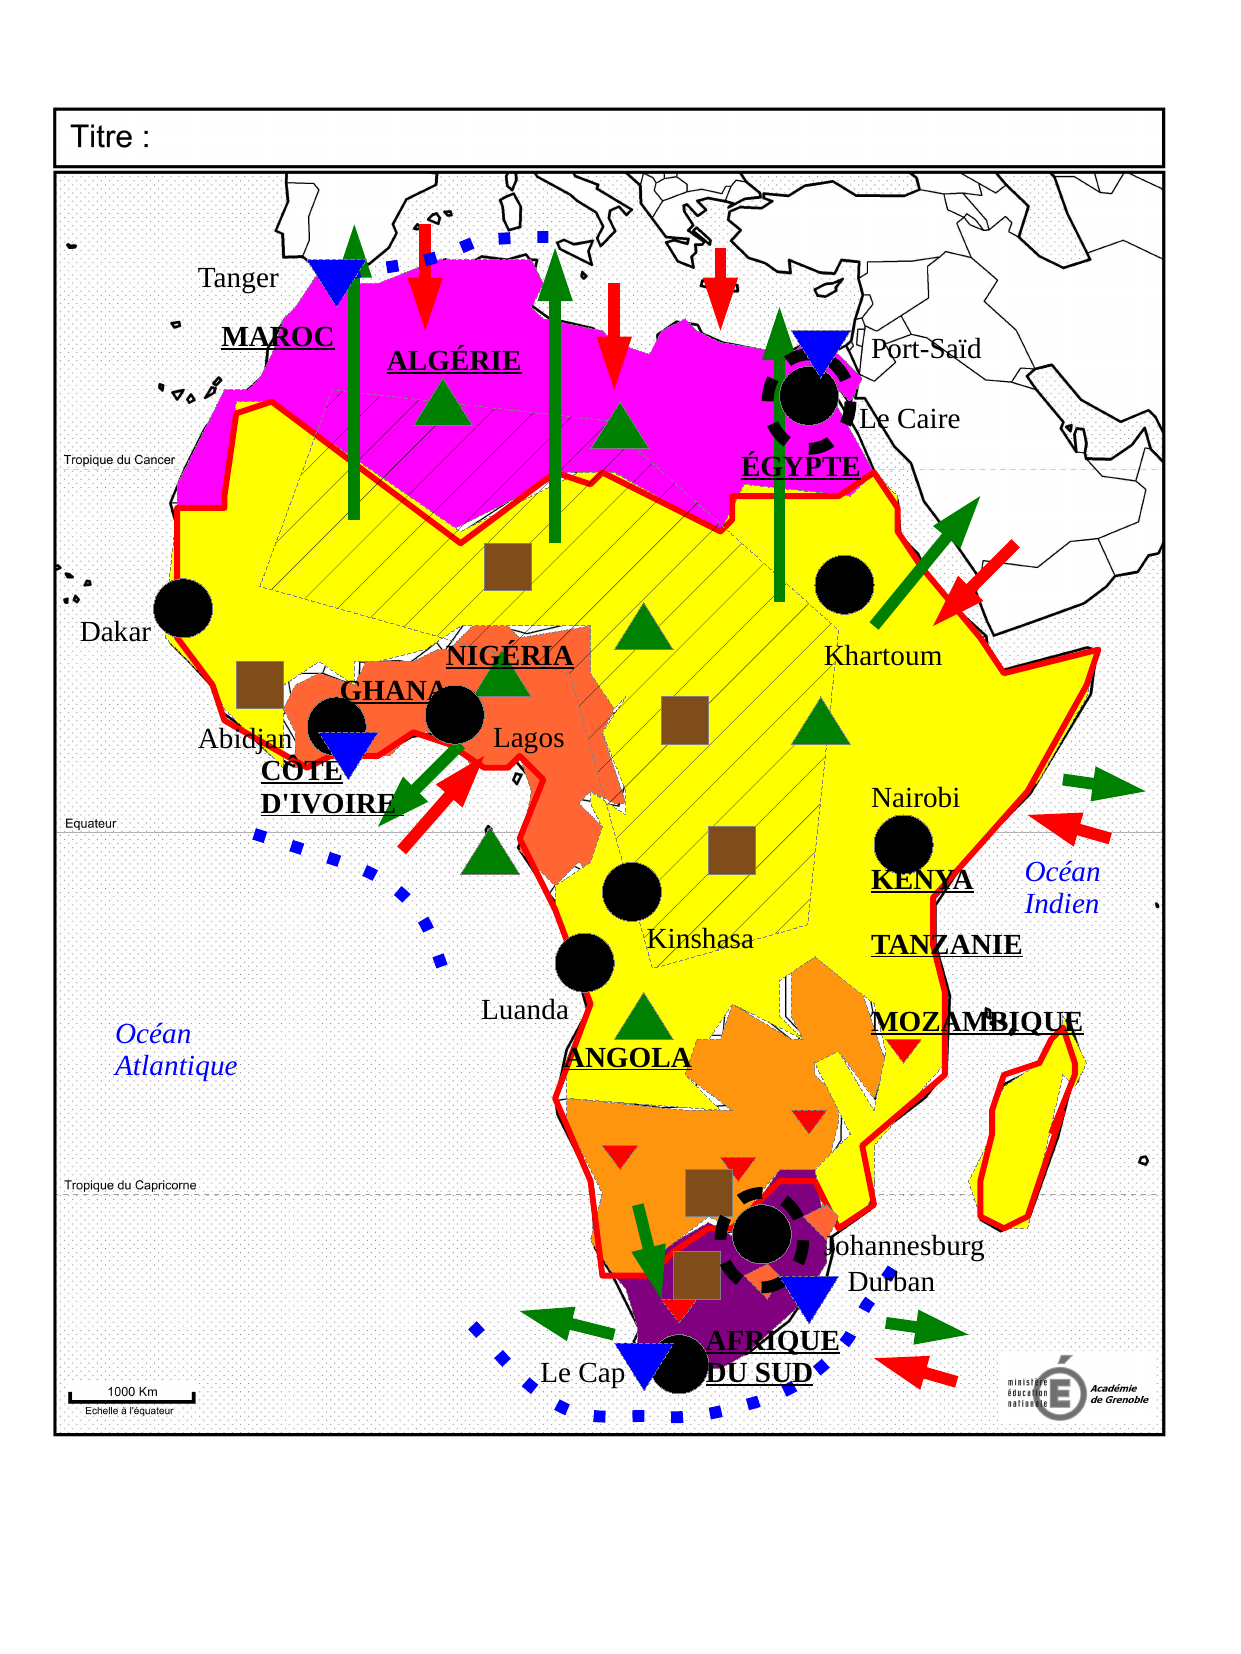

Tanger
MAROC
Port-Saïd
ALGÉRIE
Le Caire
ÉGYPTE
Dakar
NIGÉRIA
Khartoum
GHANA
Lagos
Abidjan
CÔTE D'IVOIRE
Nairobi
Océan Indien
KENYA
TANZANIE
Kinshasa
Luanda
MOZAMBIQUE
Océan Atlantique
ANGOLA
Johannesburg
Durban
AFRIQUE DU SUD
Le Cap